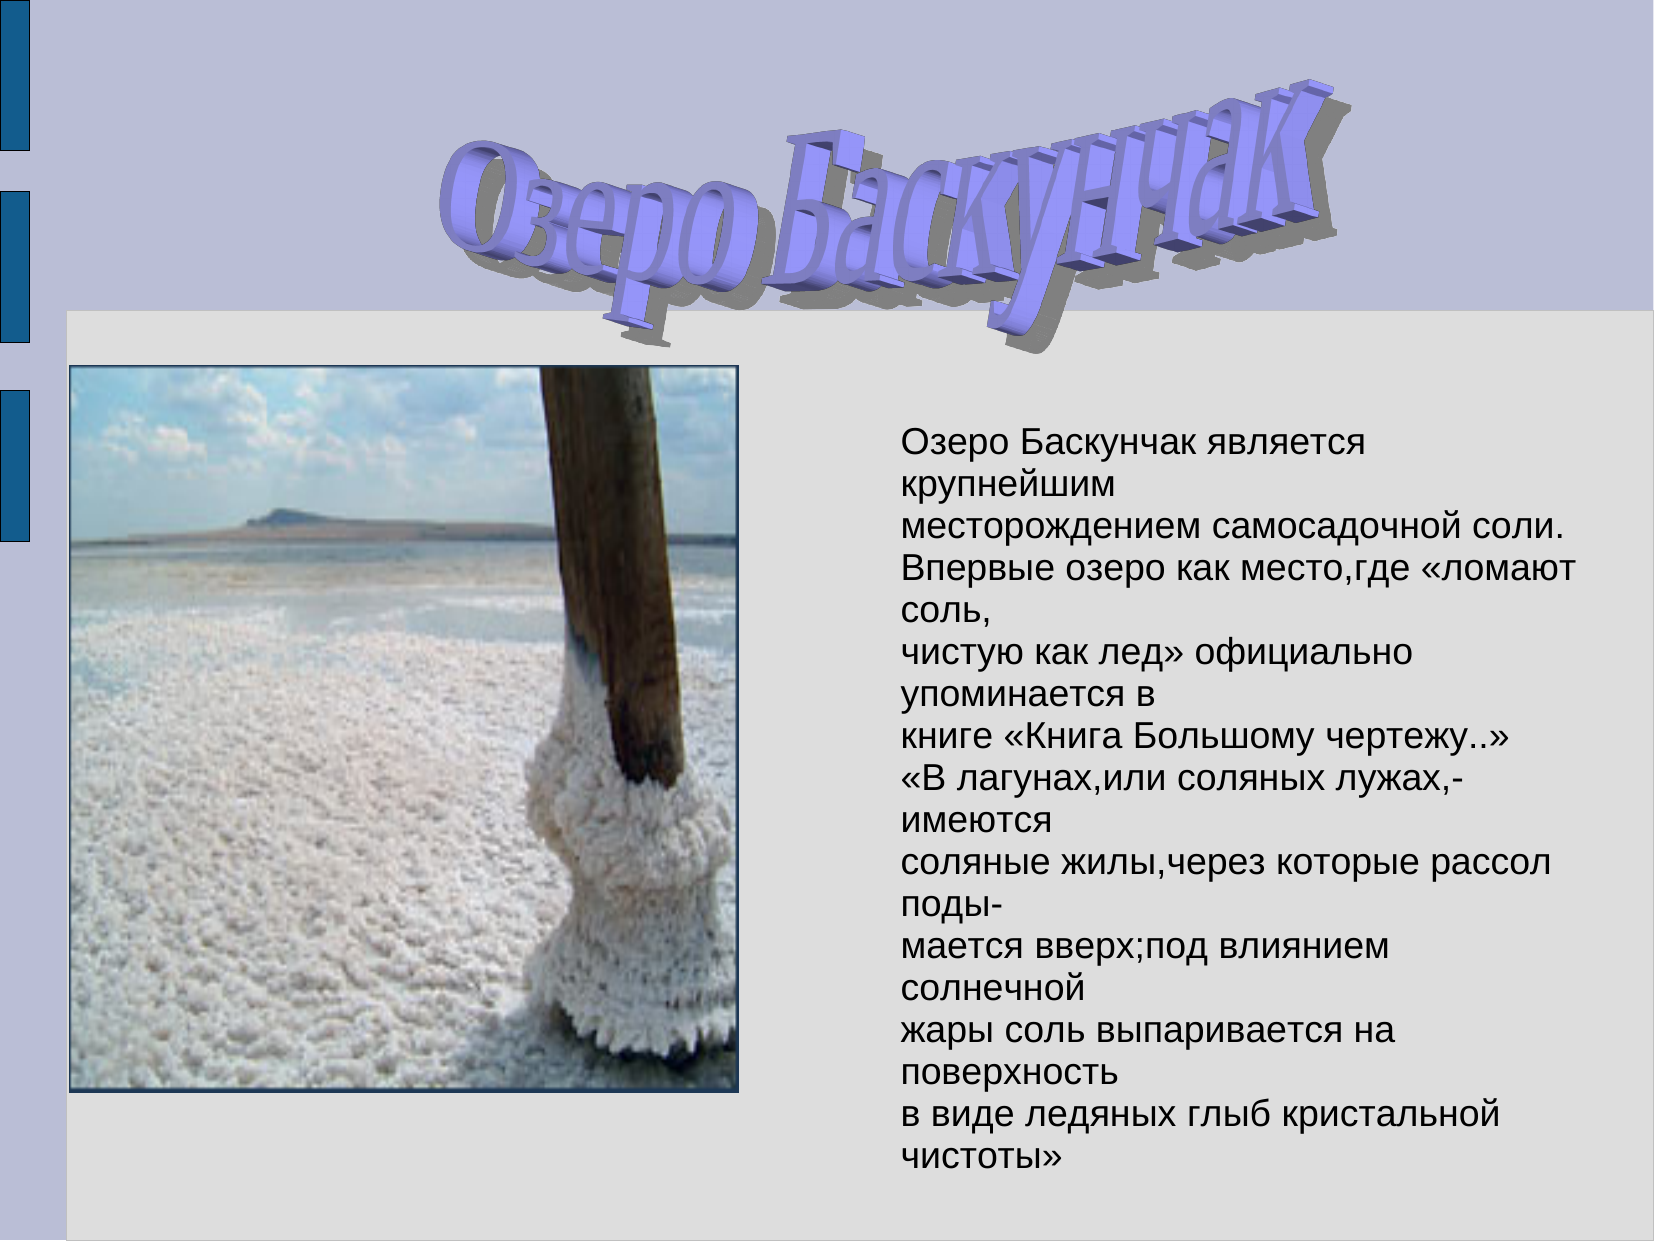

Озеро Баскунчак
Озеро Баскунчак является крупнейшим
месторождением самосадочной соли.
Впервые озеро как место,где «ломают соль,
чистую как лед» официально упоминается в
книге «Книга Большому чертежу..»
«В лагунах,или соляных лужах,-имеются
соляные жилы,через которые рассол поды-
мается вверх;под влиянием солнечной
жары соль выпаривается на поверхность
в виде ледяных глыб кристальной чистоты»